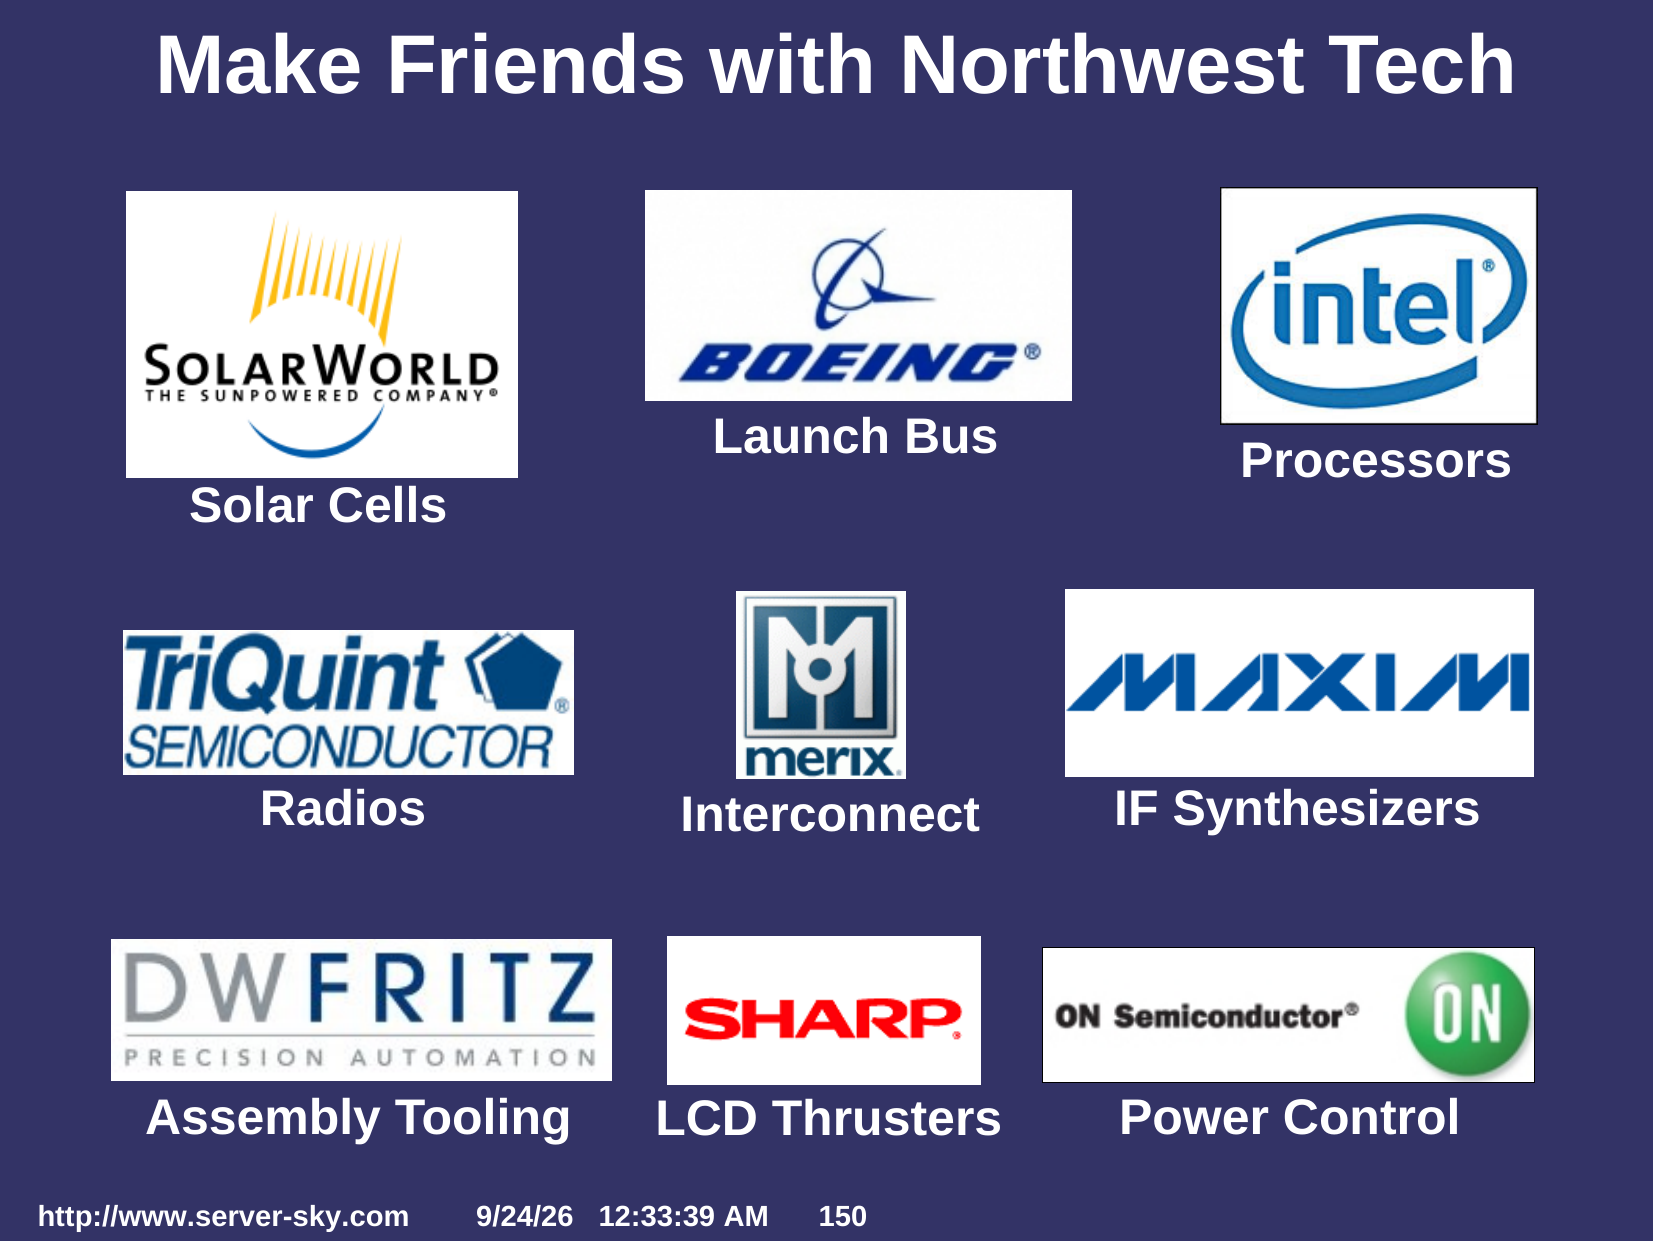

Make Friends with Northwest Tech
Launch Bus
Processors
Solar Cells
Radios
IF Synthesizers
Interconnect
Assembly Tooling
Power Control
LCD Thrusters